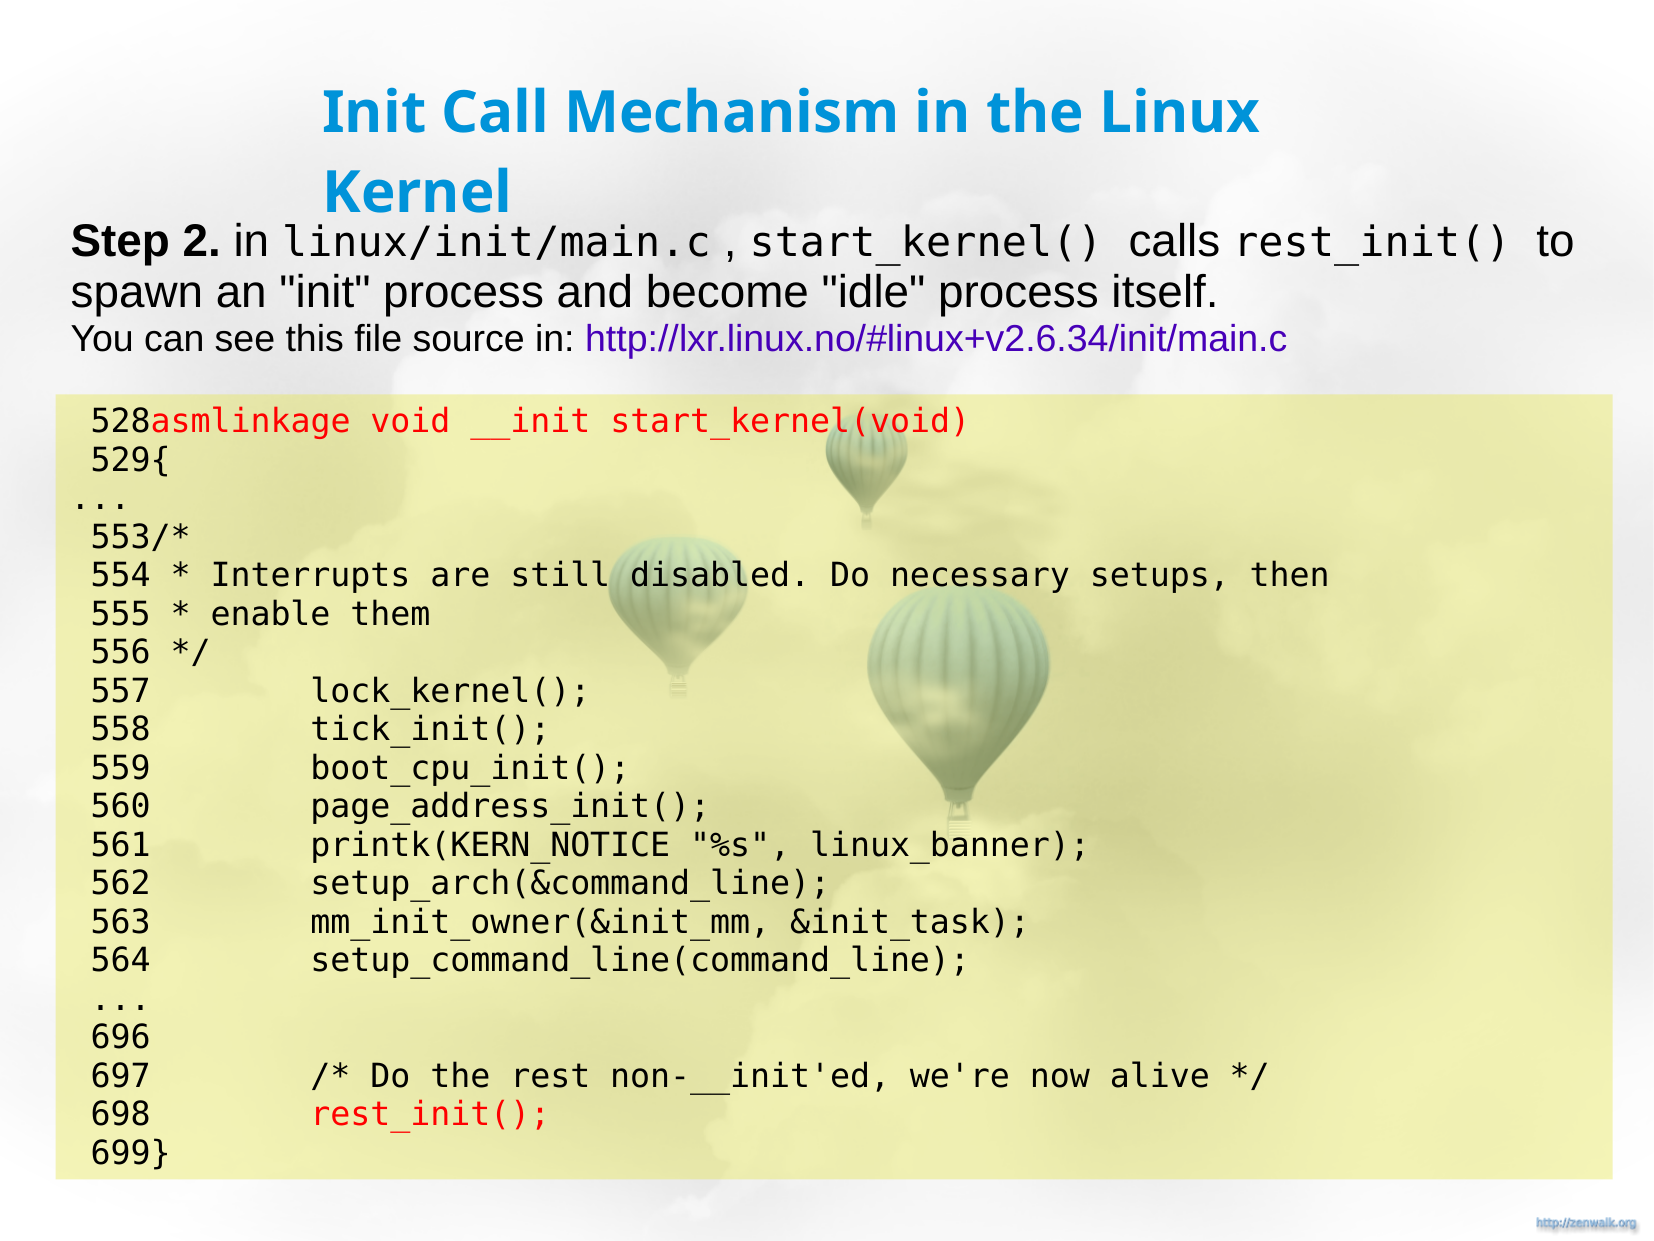

Init Call Mechanism in the Linux Kernel
Step 2. in linux/init/main.c , start_kernel() calls rest_init() to spawn an "init" process and become "idle" process itself.
You can see this file source in: http://lxr.linux.no/#linux+v2.6.34/init/main.c
 528asmlinkage void __init start_kernel(void)
 529{
...
 553/*
 554 * Interrupts are still disabled. Do necessary setups, then
 555 * enable them
 556 */
 557 lock_kernel();
 558 tick_init();
 559 boot_cpu_init();
 560 page_address_init();
 561 printk(KERN_NOTICE "%s", linux_banner);
 562 setup_arch(&command_line);
 563 mm_init_owner(&init_mm, &init_task);
 564 setup_command_line(command_line);
 ...
 696
 697 /* Do the rest non-__init'ed, we're now alive */
 698 rest_init();
 699}